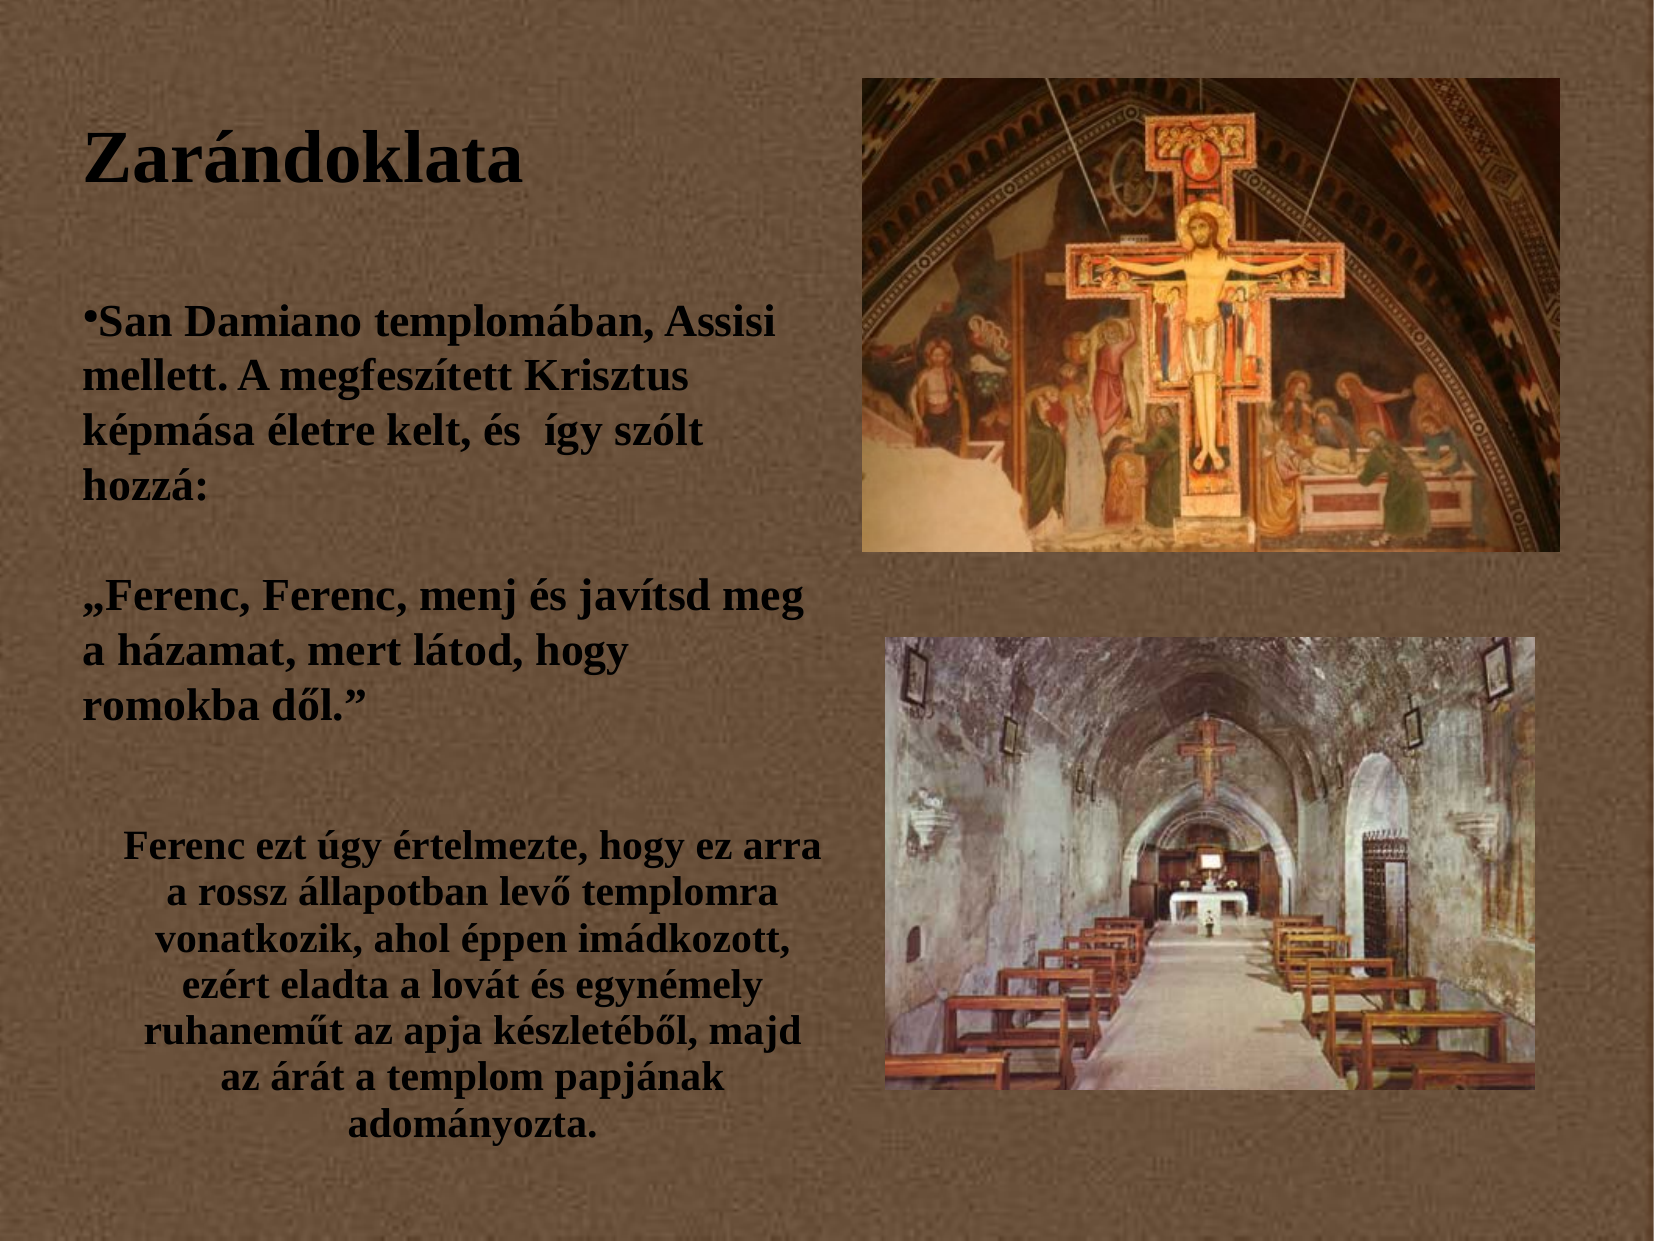

# Zarándoklata
San Damiano templomában, Assisi mellett. A megfeszített Krisztus képmása életre kelt, és így szólt hozzá:
„Ferenc, Ferenc, menj és javítsd meg a házamat, mert látod, hogy romokba dől.”
Ferenc ezt úgy értelmezte, hogy ez arra a rossz állapotban levő templomra vonatkozik, ahol éppen imádkozott, ezért eladta a lovát és egynémely ruhaneműt az apja készletéből, majd az árát a templom papjának adományozta.